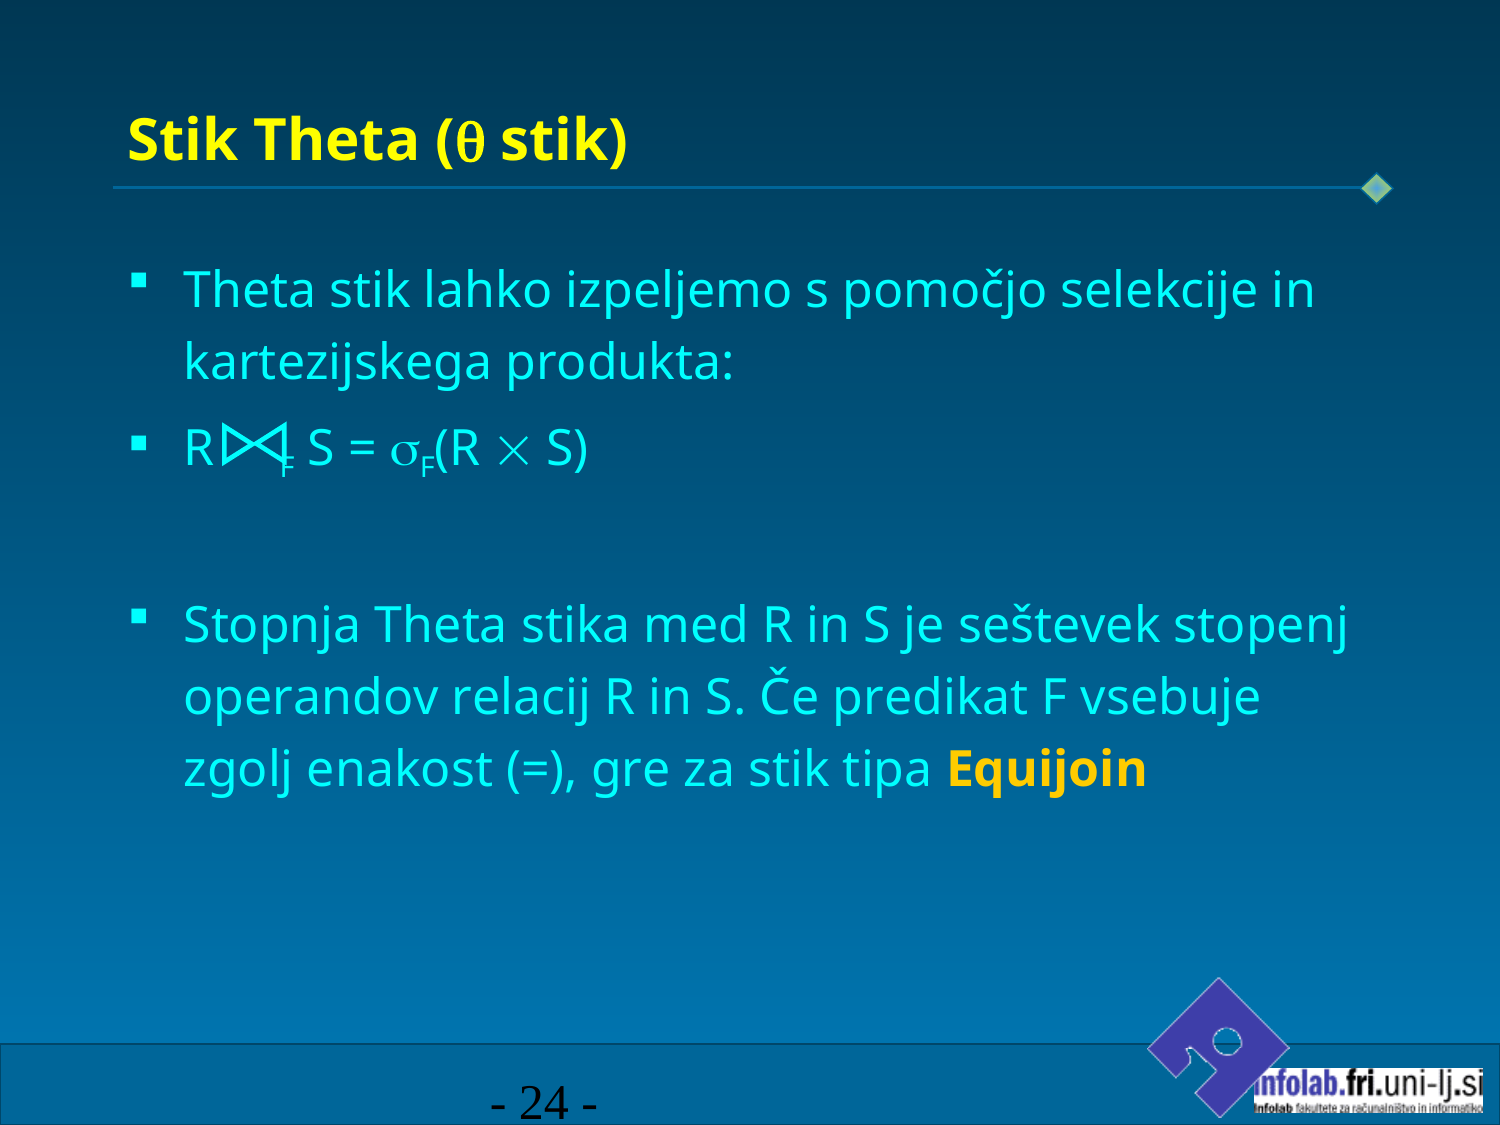

# Stik Theta ( stik)
Theta stik lahko izpeljemo s pomočjo selekcije in kartezijskega produkta:
R F S = F(R  S)
Stopnja Theta stika med R in S je seštevek stopenj operandov relacij R in S. Če predikat F vsebuje zgolj enakost (=), gre za stik tipa Equijoin